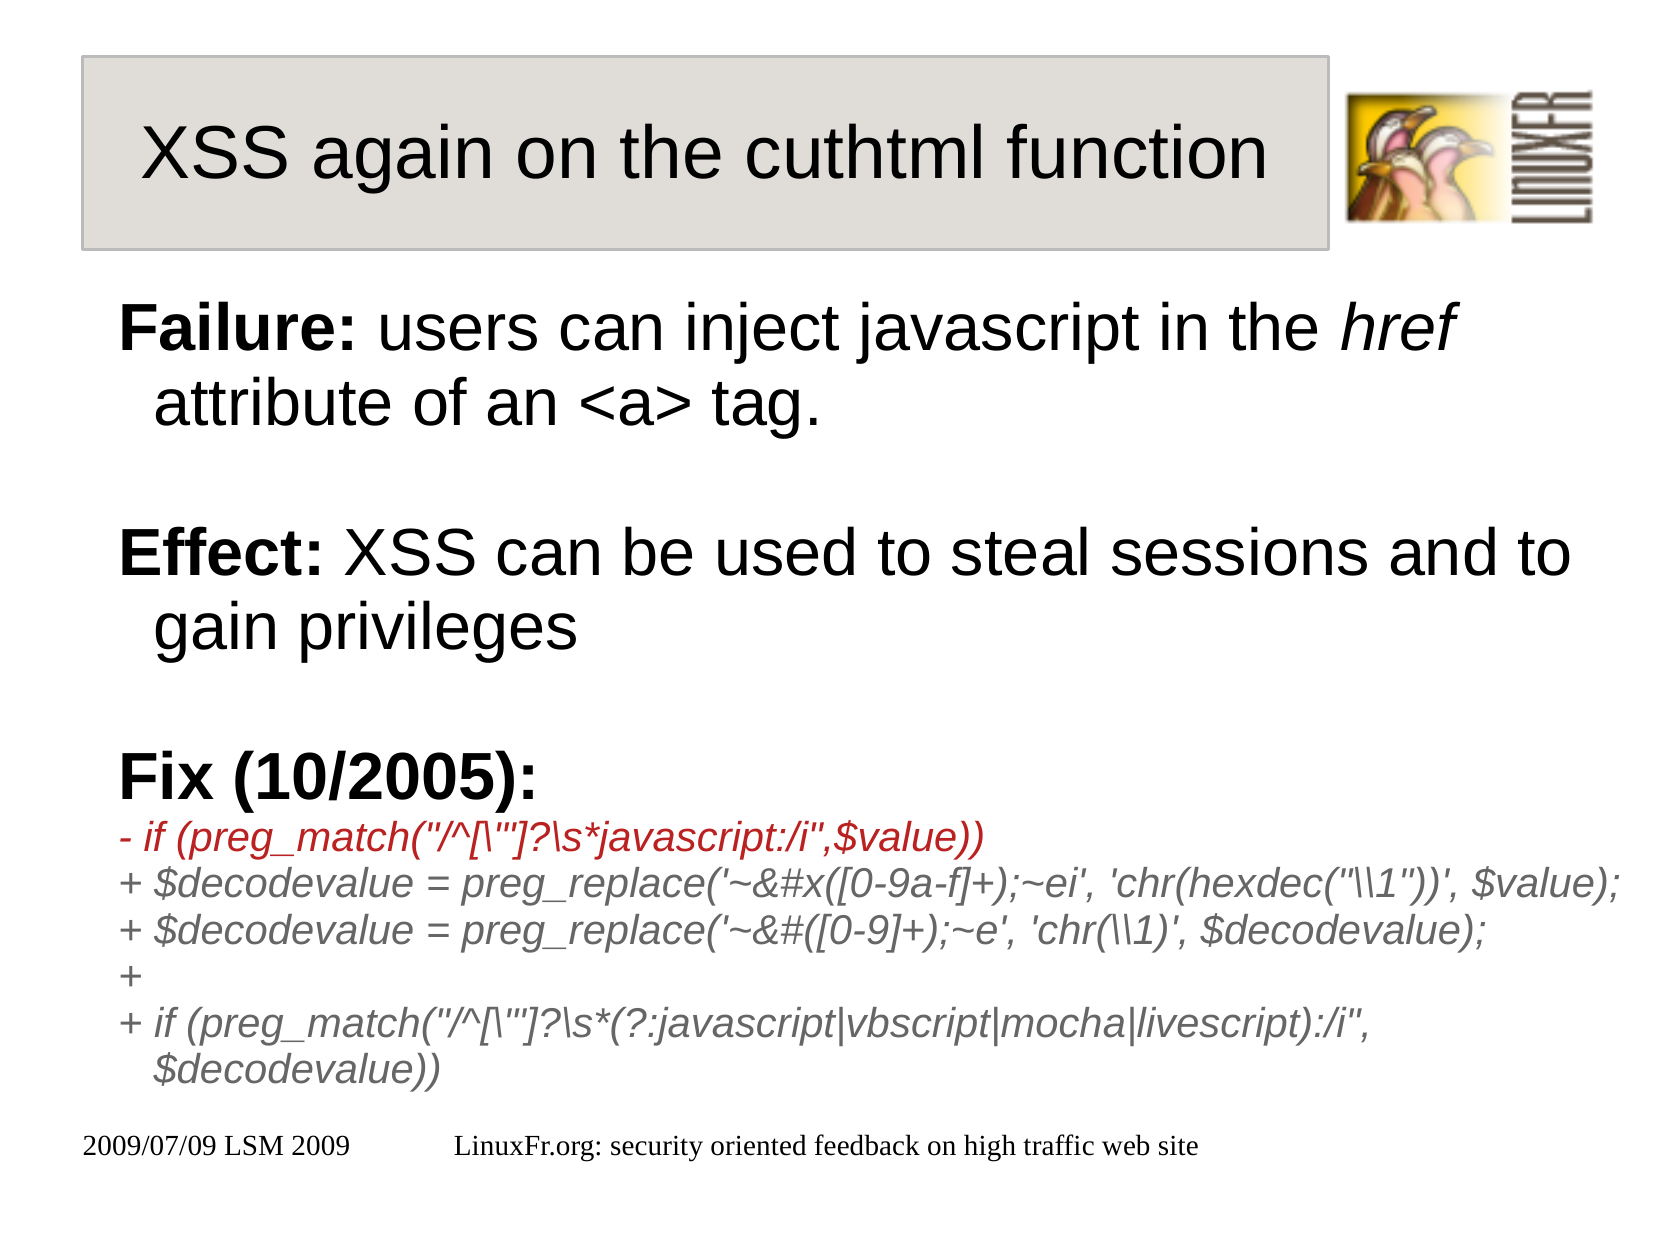

# XSS again on the cuthtml function
Failure: users can inject javascript in the href attribute of an <a> tag.
Effect: XSS can be used to steal sessions and to gain privileges
Fix (10/2005):
- if (preg_match("/^[\"']?\s*javascript:/i",$value))
+ $decodevalue = preg_replace('~&#x([0-9a-f]+);~ei', 'chr(hexdec("\\1"))', $value);
+ $decodevalue = preg_replace('~&#([0-9]+);~e', 'chr(\\1)', $decodevalue);
+
+ if (preg_match("/^[\"']?\s*(?:javascript|vbscript|mocha|livescript):/i",$decodevalue))